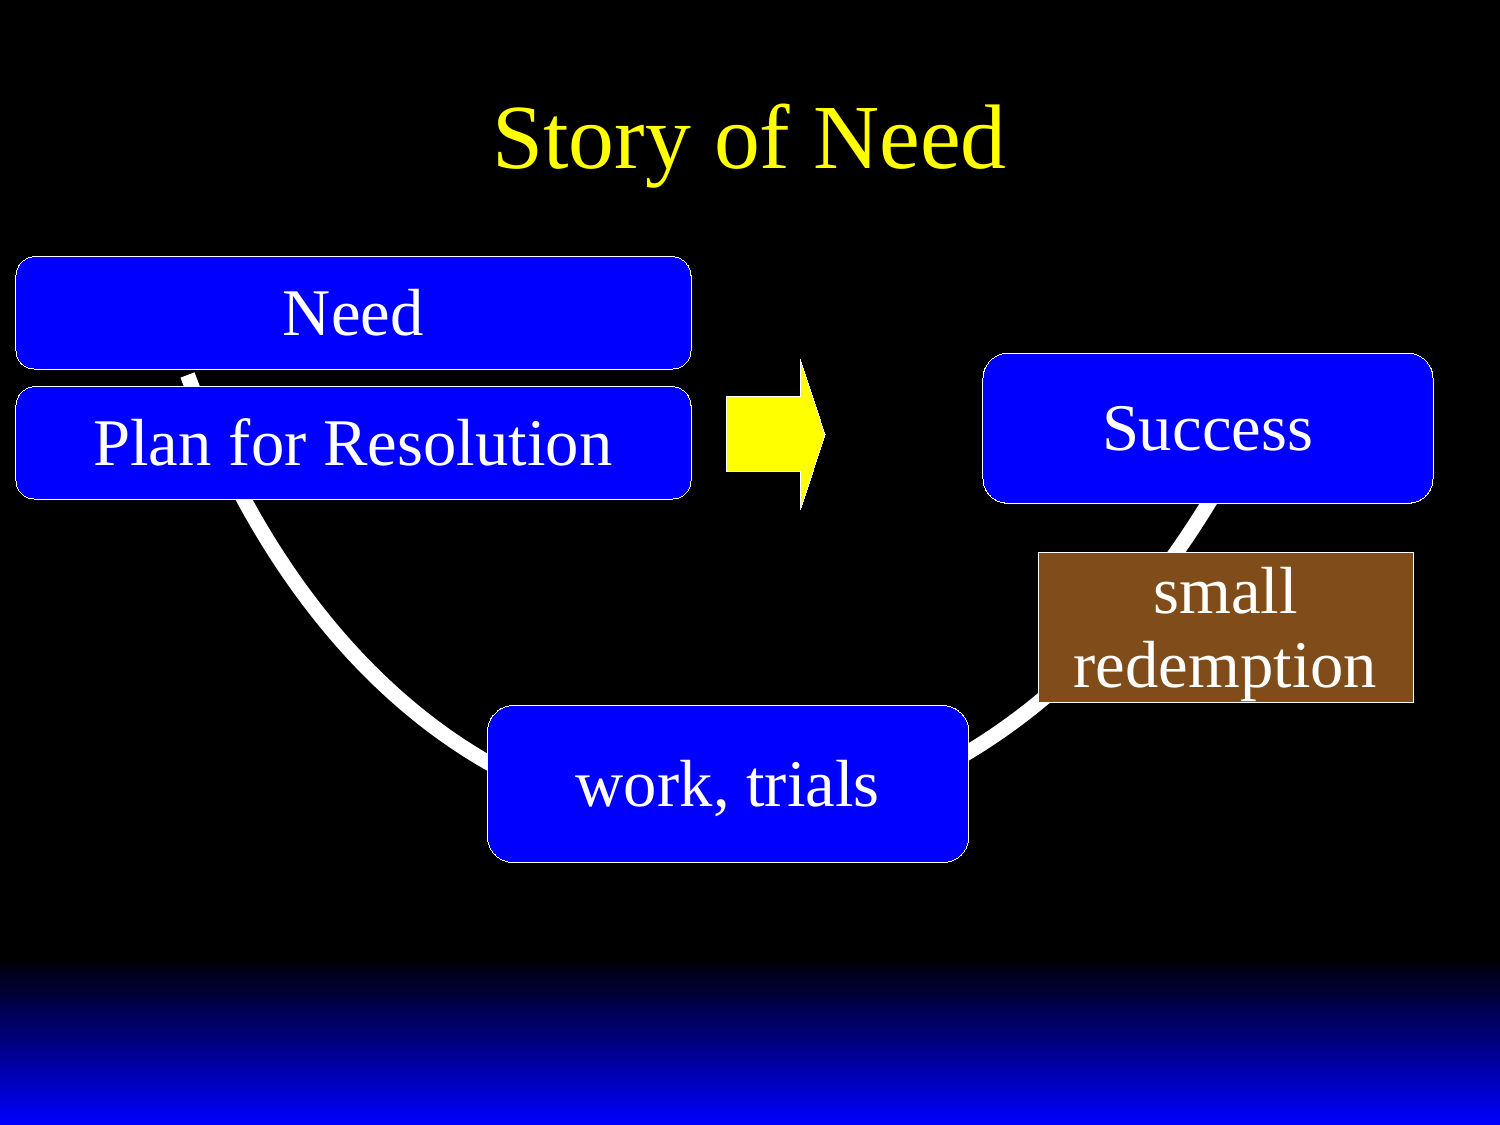

# Story of Need
Need
Success
Plan for Resolution
small
redemption
work, trials